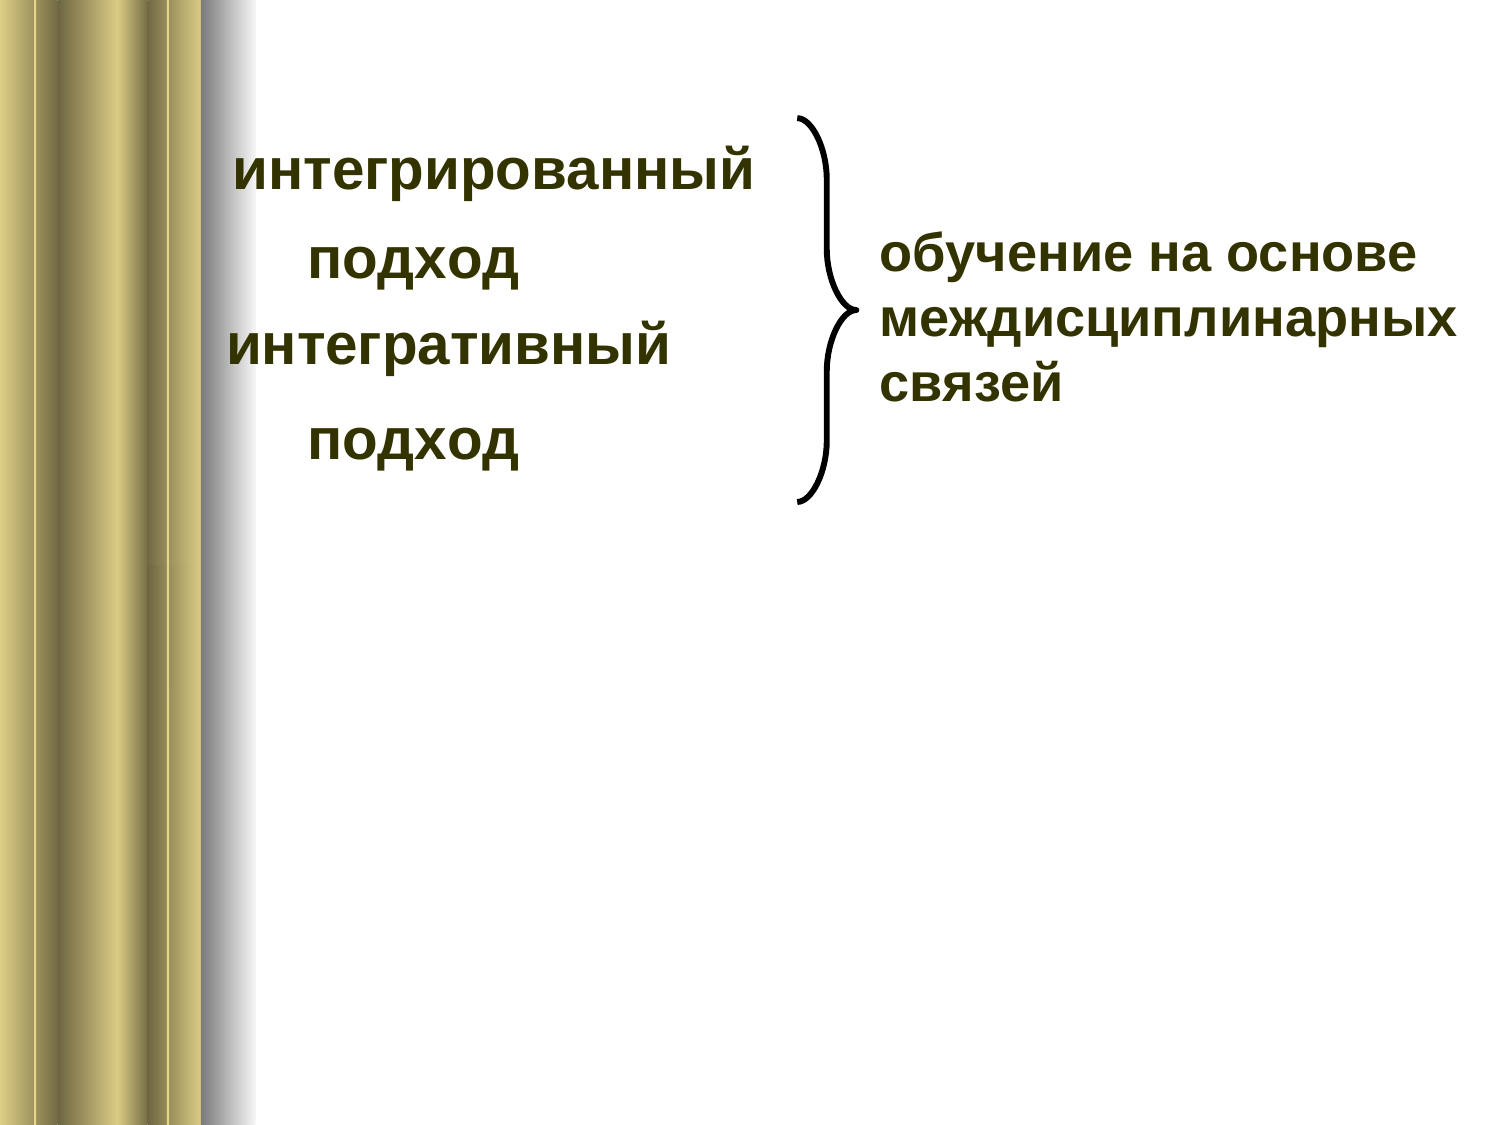

#
 интегрированный
 подход
 интегративный
 подход
обучение на основе
междисциплинарных
связей